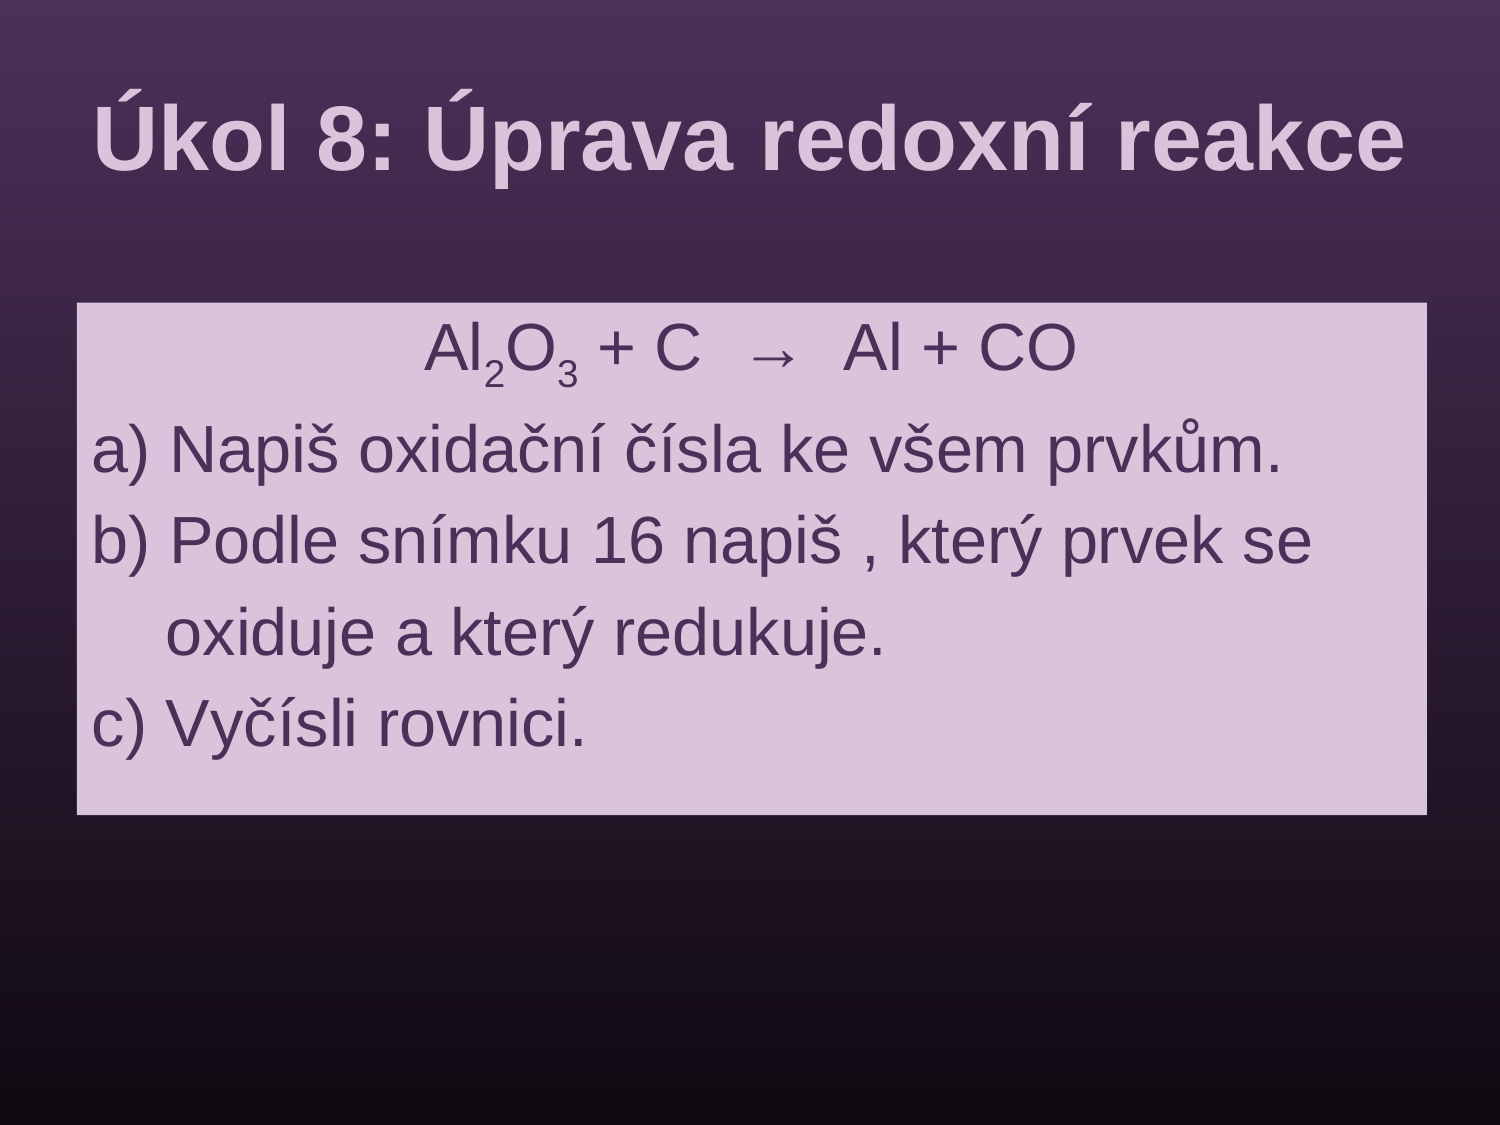

# Úkol 8: Úprava redoxní reakce
Al2O3 + C → Al + CO
a) Napiš oxidační čísla ke všem prvkům.
b) Podle snímku 16 napiš , který prvek se
 oxiduje a který redukuje.
c) Vyčísli rovnici.